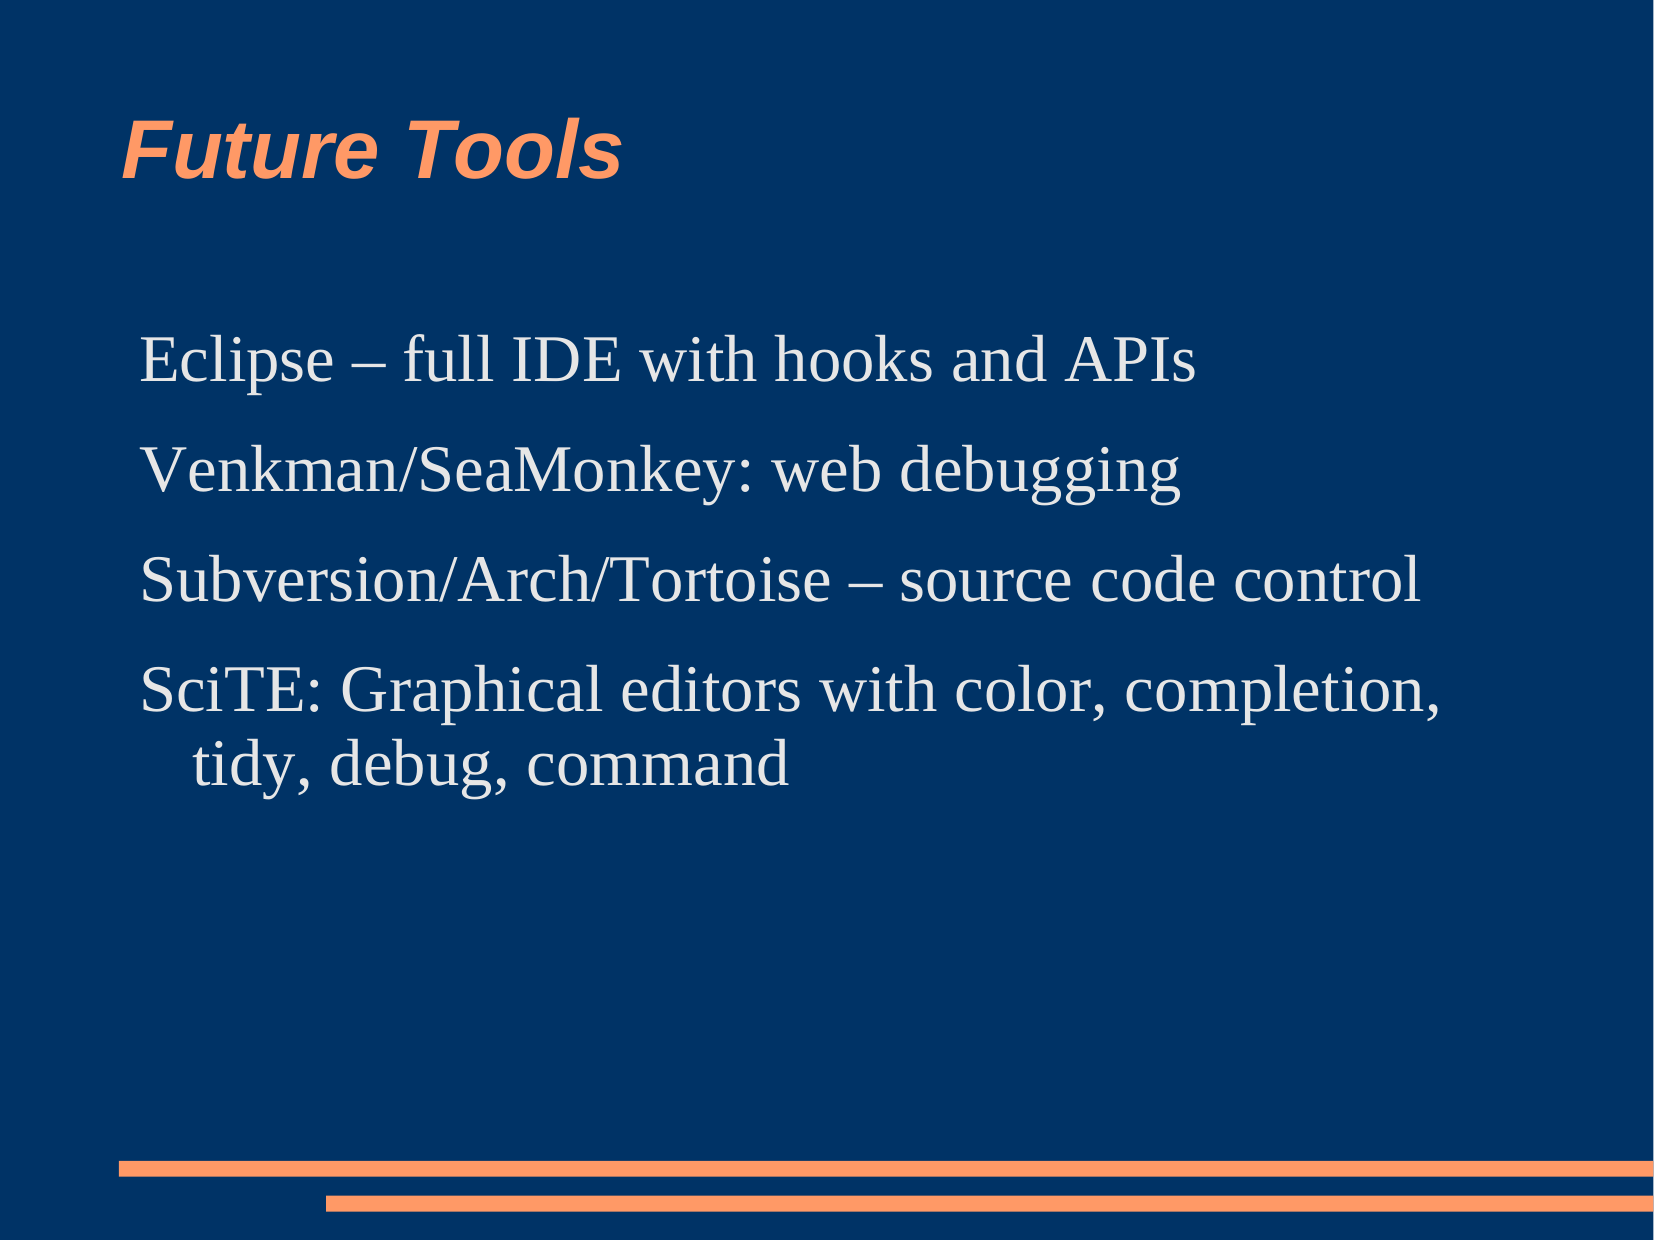

# Future Tools
Eclipse – full IDE with hooks and APIs
Venkman/SeaMonkey: web debugging
Subversion/Arch/Tortoise – source code control
SciTE: Graphical editors with color, completion, tidy, debug, command